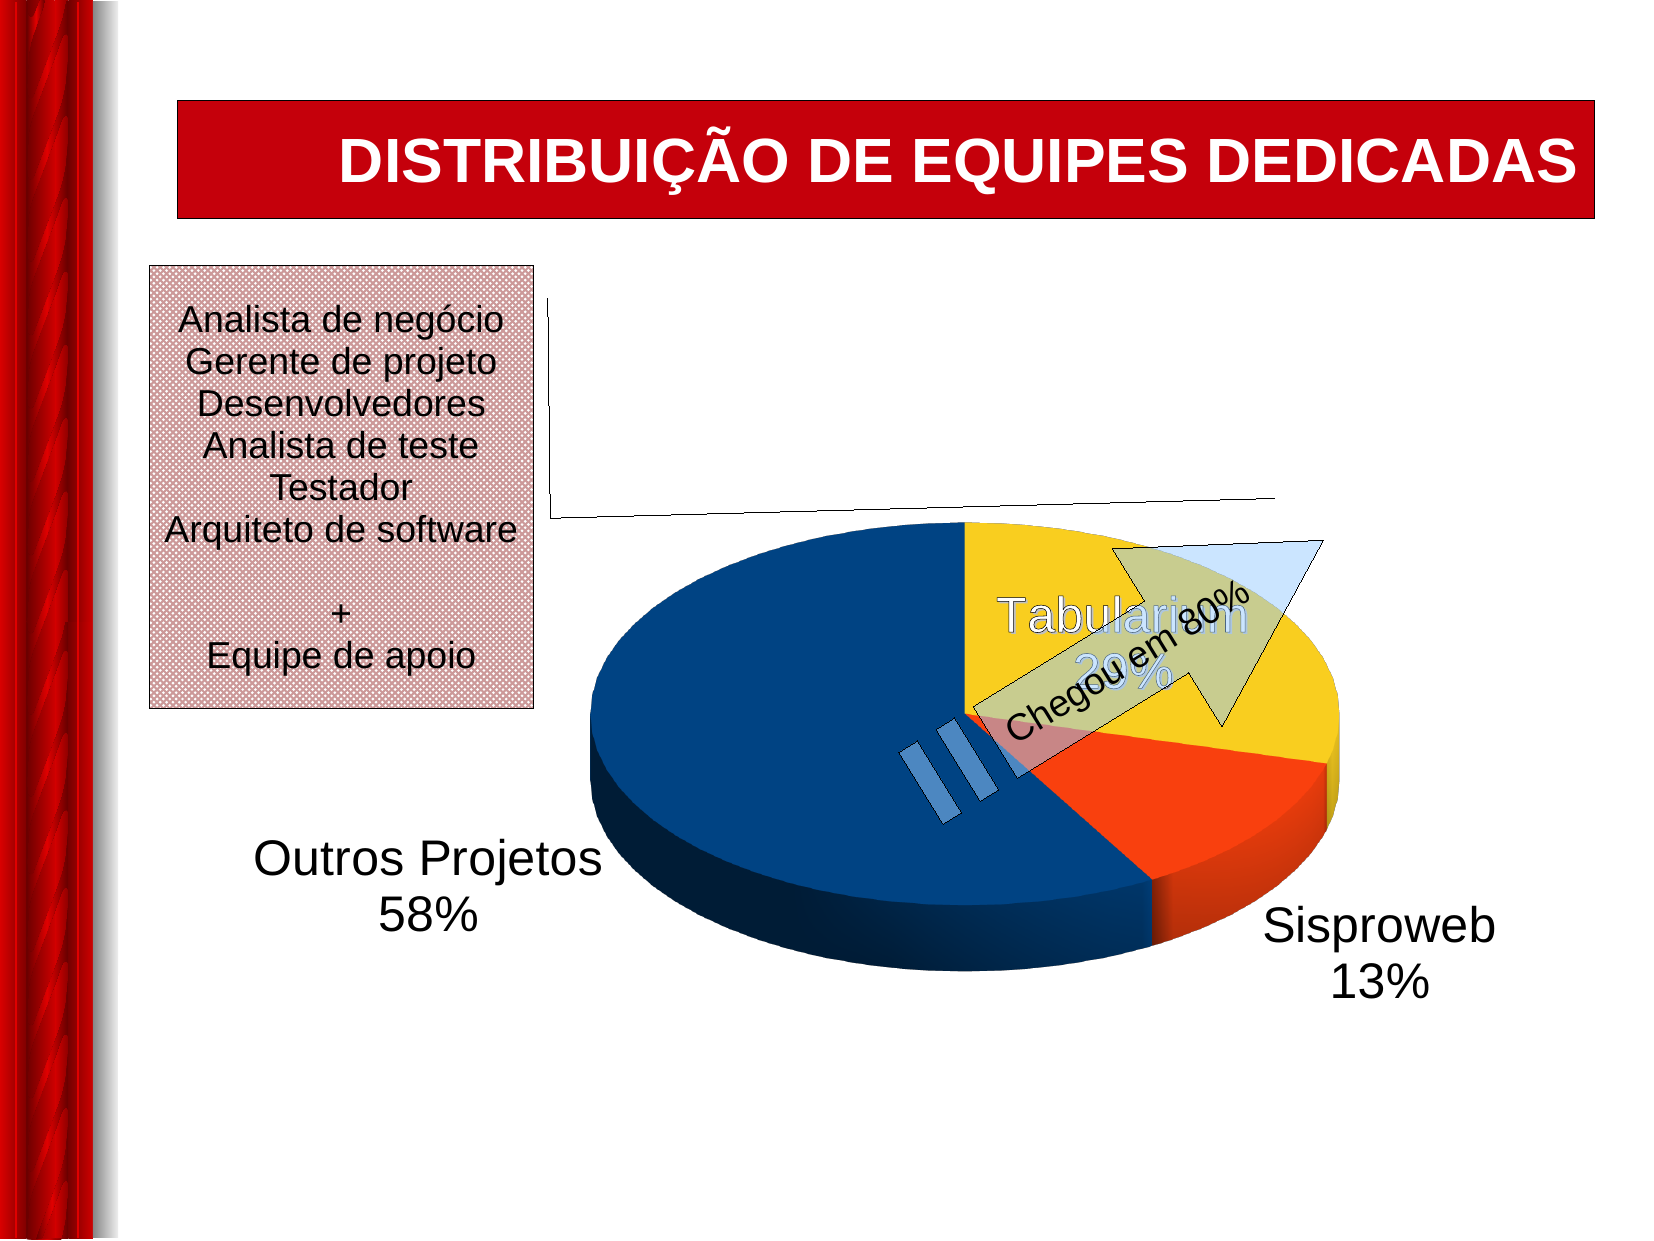

DISTRIBUIÇÃO DE EQUIPES DEDICADAS
[unsupported chart]
Analista de negócio
Gerente de projeto
Desenvolvedores
Analista de teste
Testador
Arquiteto de software
+
Equipe de apoio
Chegou em 80%
7